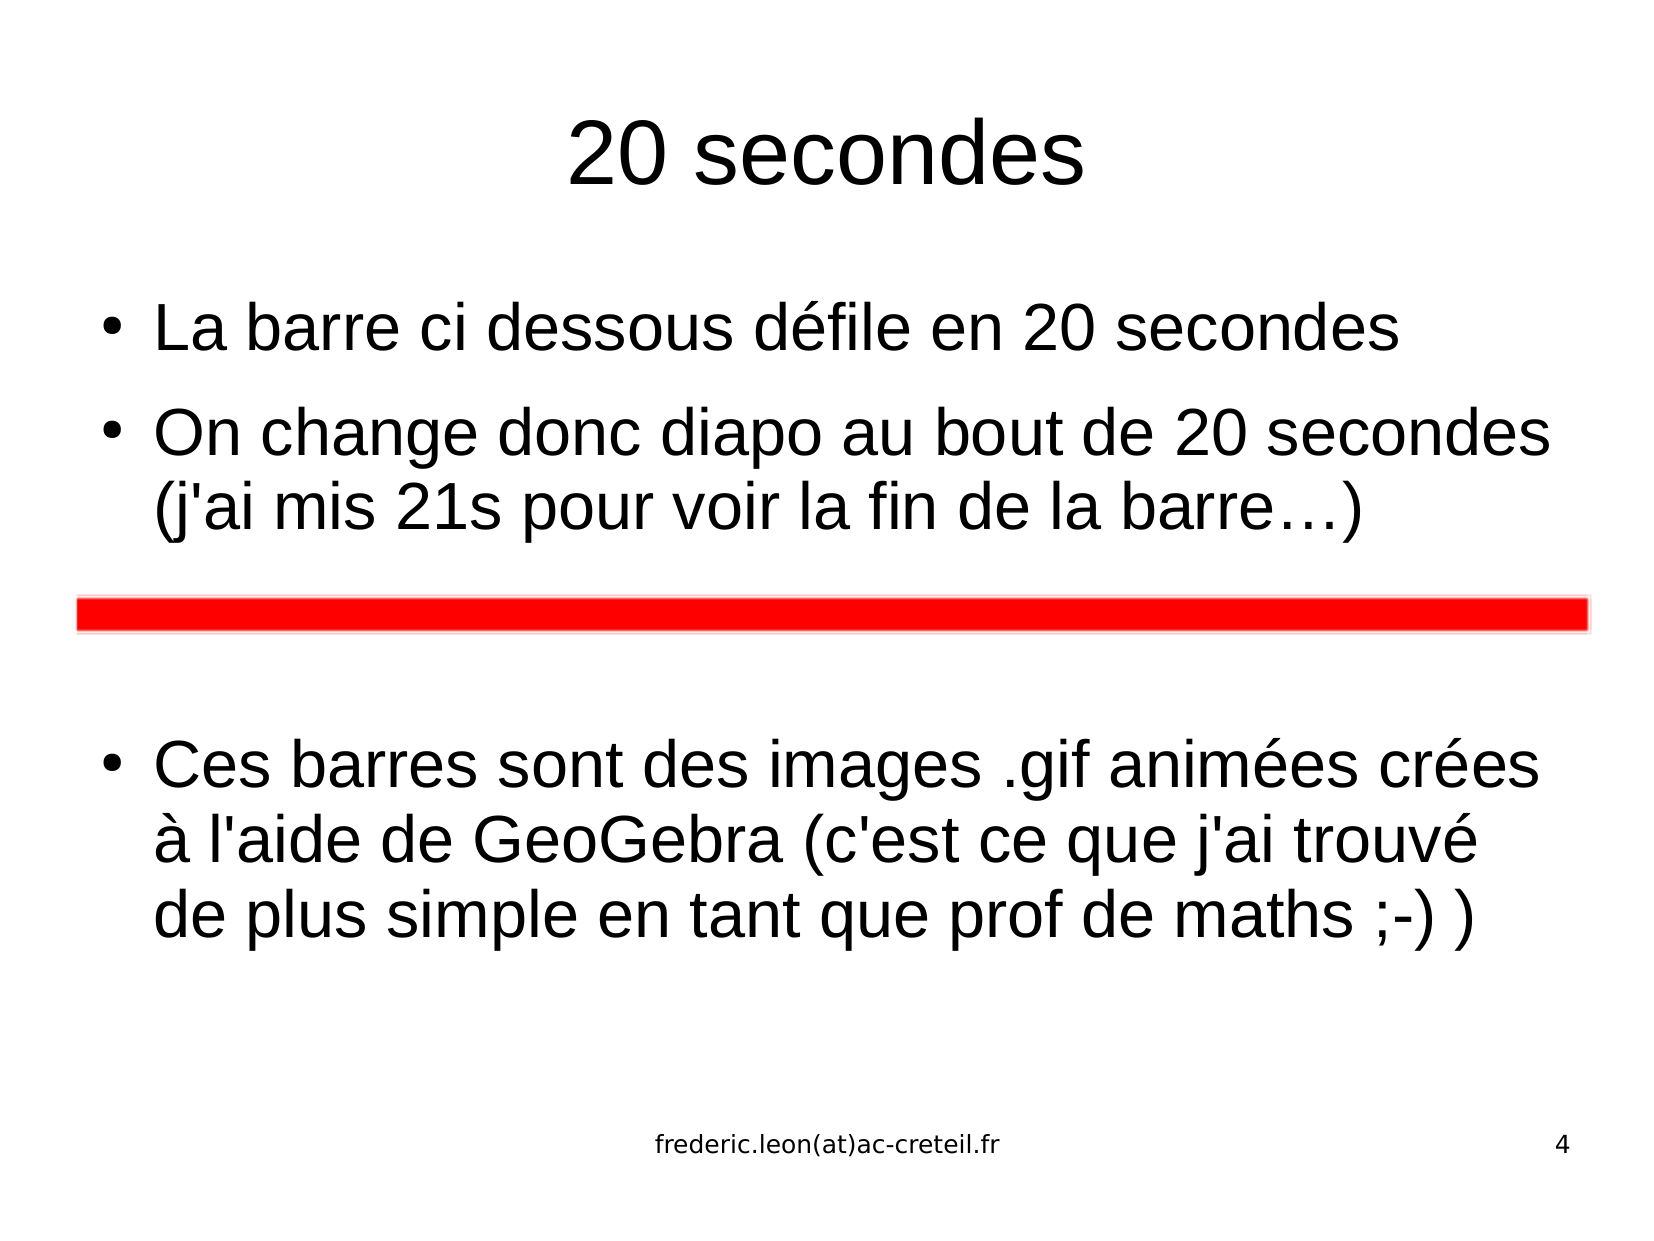

# 20 secondes
La barre ci dessous défile en 20 secondes
On change donc diapo au bout de 20 secondes
(j'ai mis 21s pour voir la fin de la barre…)
Ces barres sont des images .gif animées crées à l'aide de GeoGebra (c'est ce que j'ai trouvé de plus simple en tant que prof de maths ;-) )
frederic.leon(at)ac-creteil.fr
4